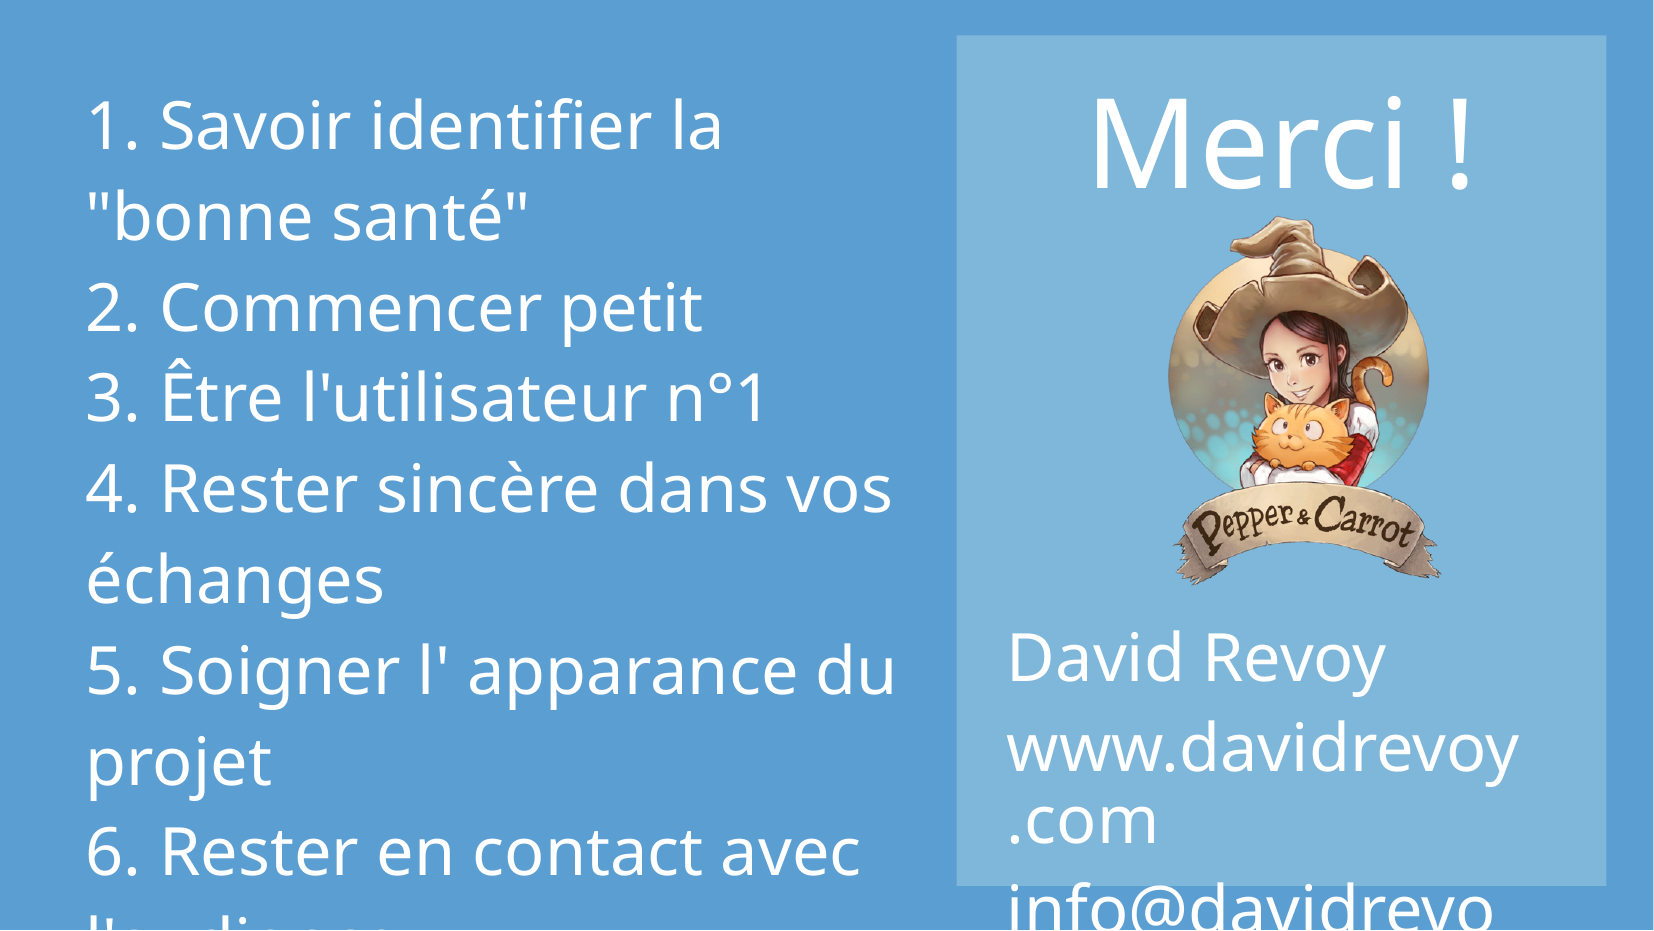

Merci !
1. Savoir identifier la "bonne santé"
2. Commencer petit
3. Être l'utilisateur n°1
4. Rester sincère dans vos échanges
5. Soigner l' apparance du projet
6. Rester en contact avec l'audience
7. Rendre la collaboration accessible
8. Garder une grande clarté financière
9. Écouter la communeauté
10. Savoir finir comme un ou une Boss
David Revoy
www.davidrevoy.com
info@davidrevoy.com